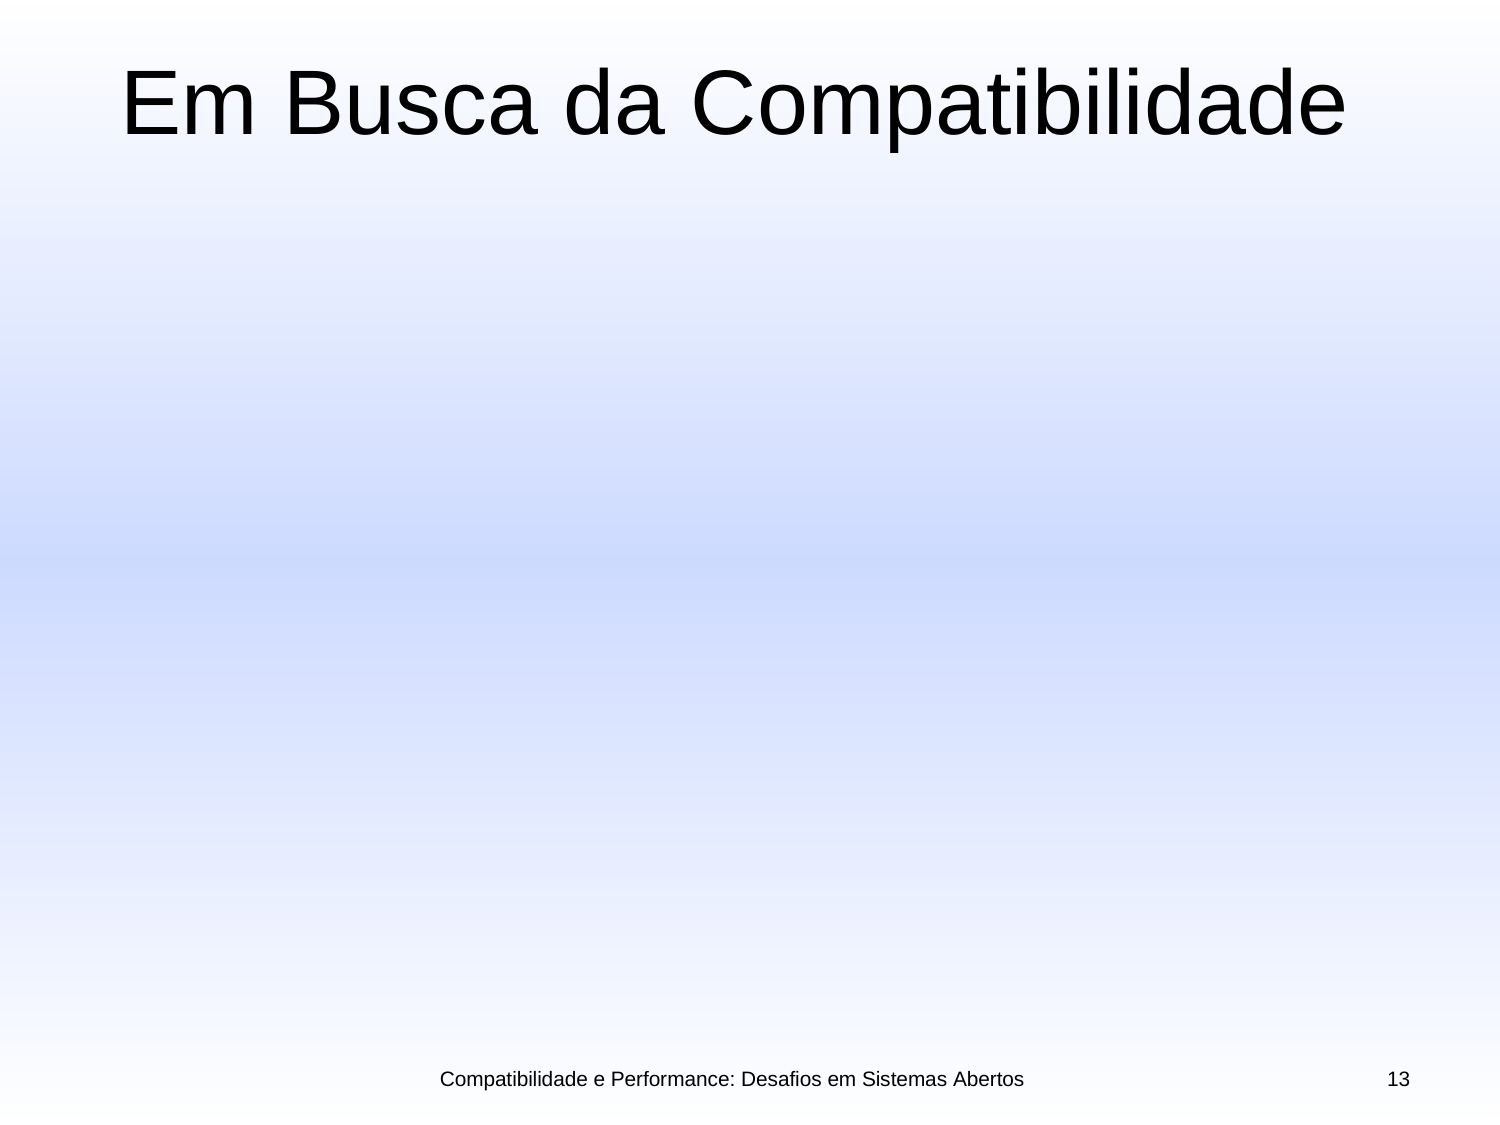

# Em Busca da Compatibilidade
Compatibilidade e Performance: Desafios em Sistemas Abertos
13